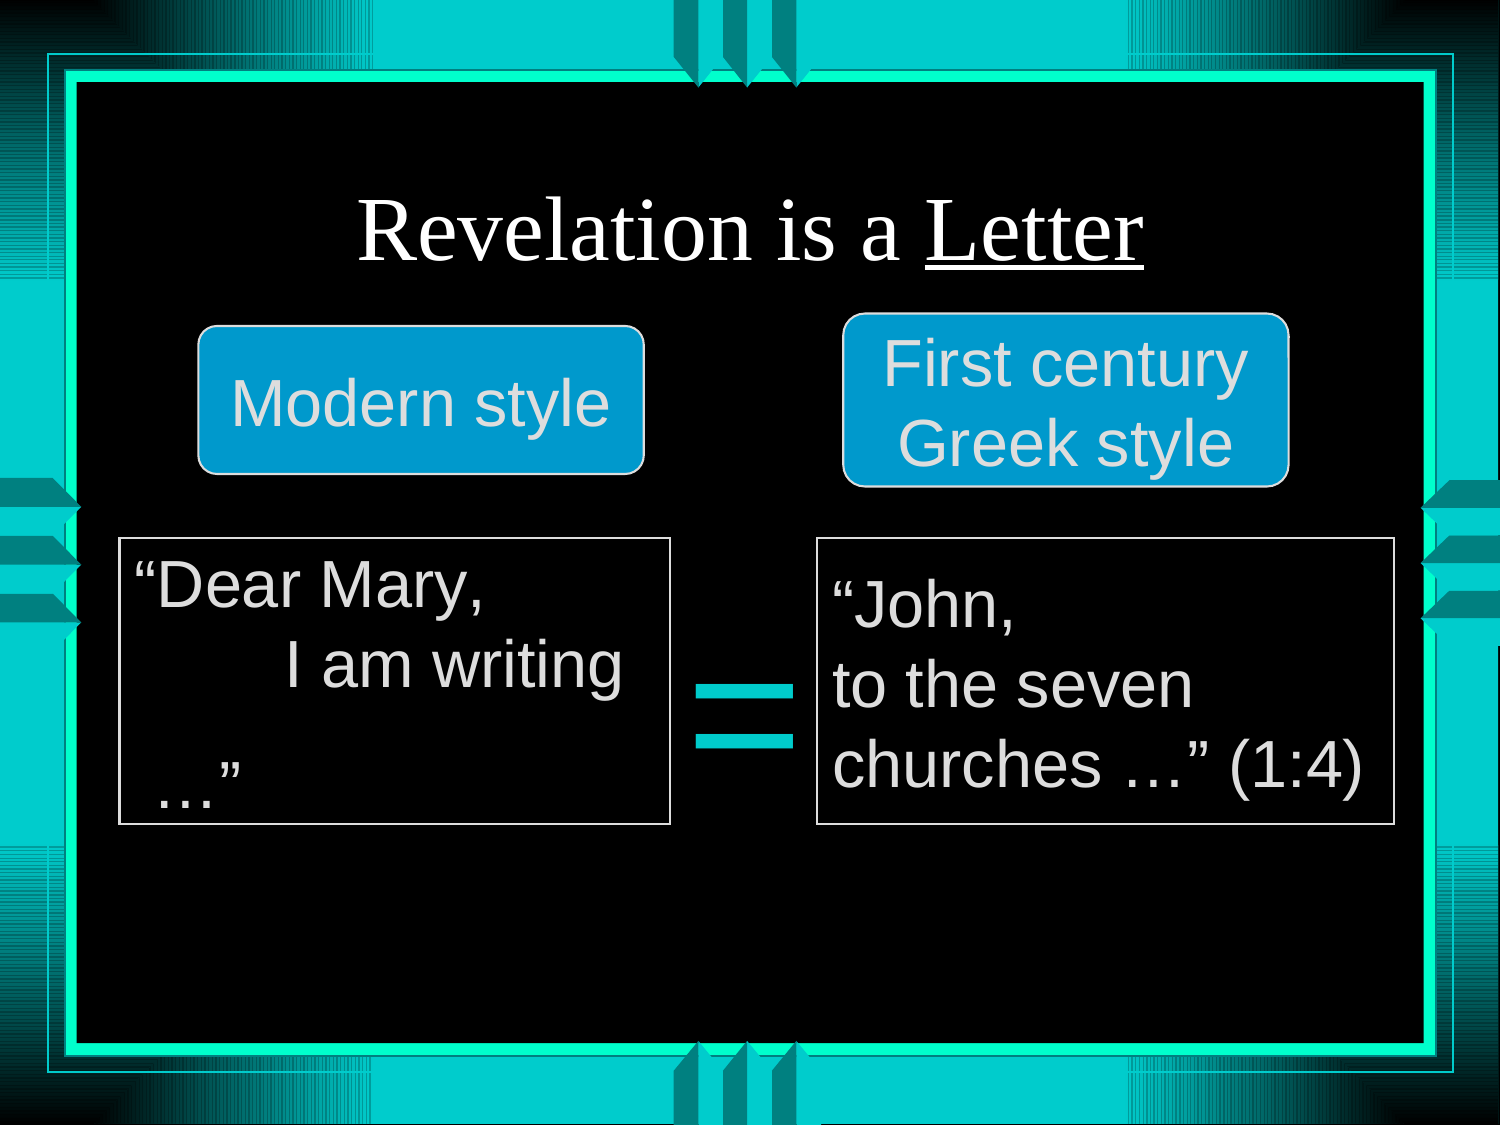

# Revelation is a Letter
First century
Greek style
“John,
to the seven
churches …” (1:4)
=
Modern style
“Dear Mary,
	I am writing
 …”